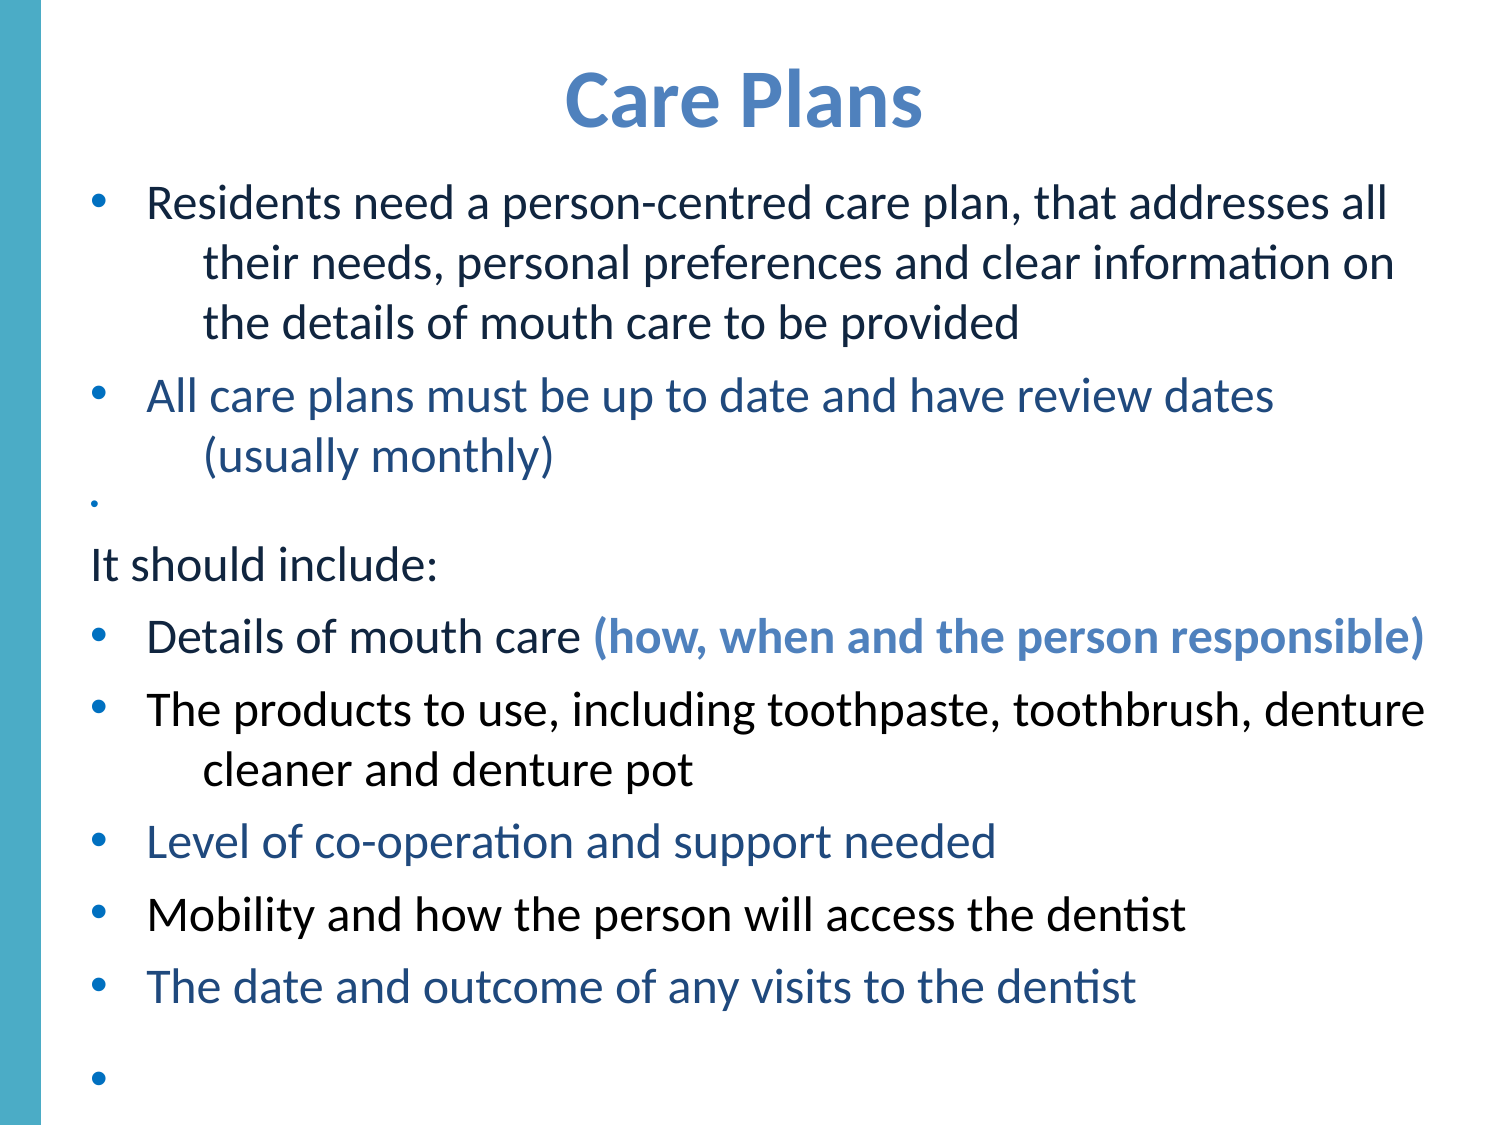

# Care Plans
Residents need a person-centred care plan, that addresses all their needs, personal preferences and clear information on the details of mouth care to be provided
All care plans must be up to date and have review dates (usually monthly)
It should include:
Details of mouth care (how, when and the person responsible)
The products to use, including toothpaste, toothbrush, denture cleaner and denture pot
Level of co-operation and support needed
Mobility and how the person will access the dentist
The date and outcome of any visits to the dentist